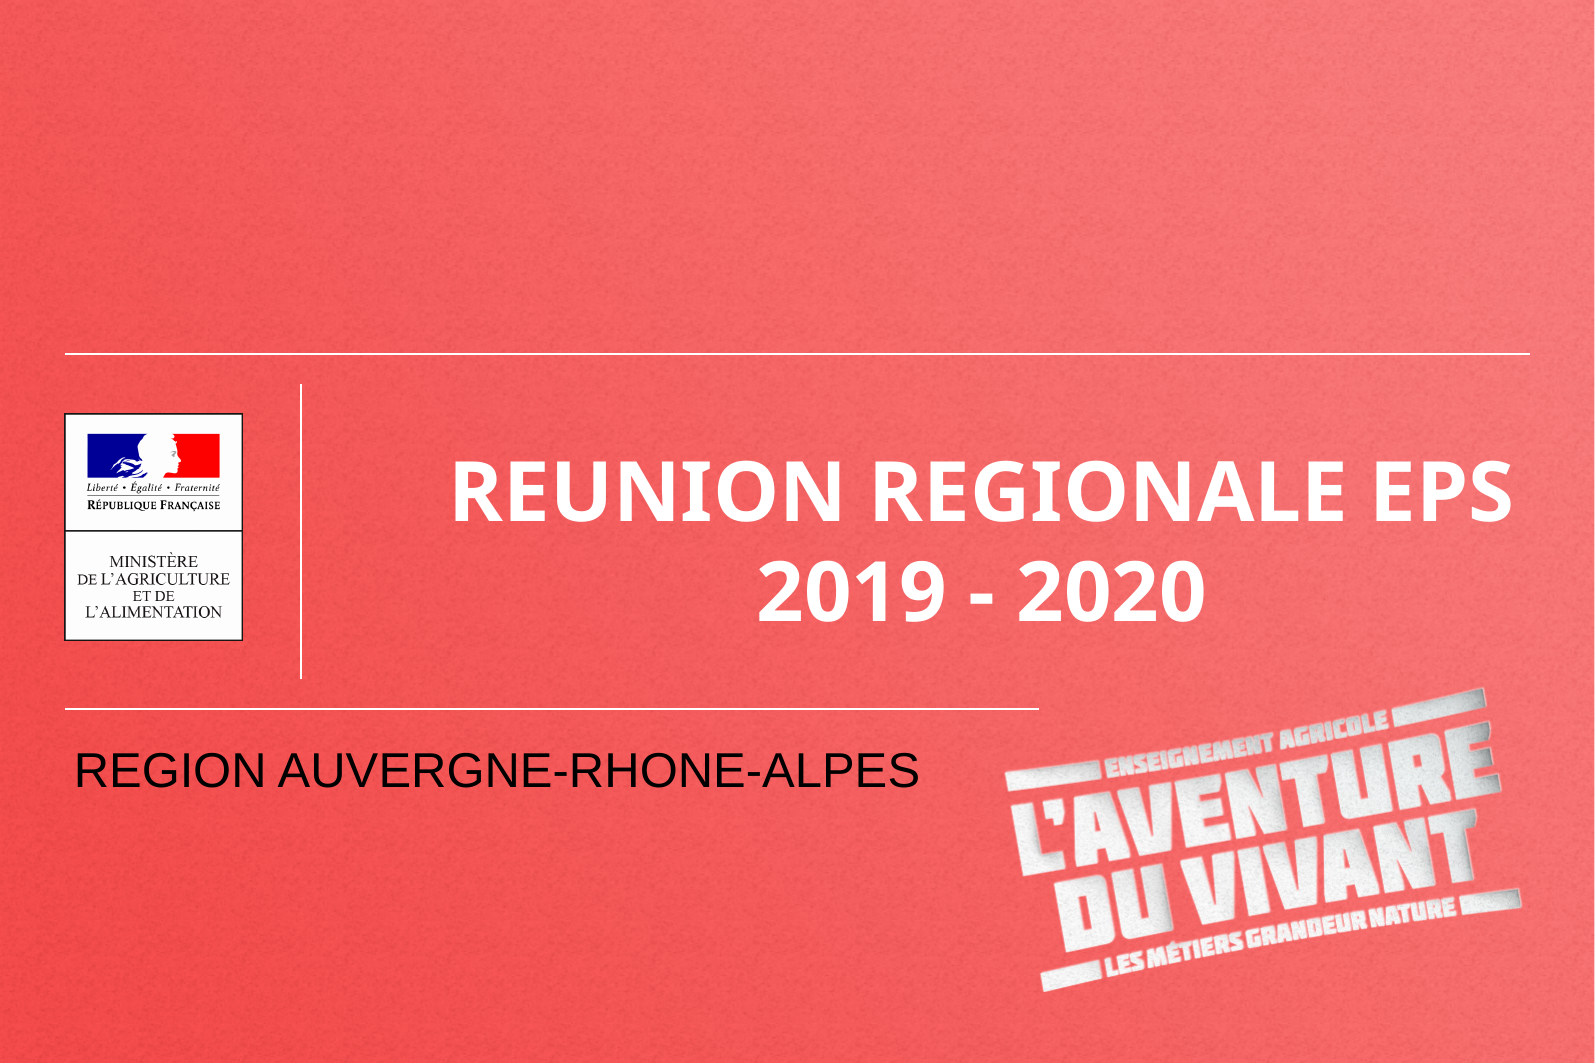

# REUNION REGIONALE EPS 2019 - 2020
REGION AUVERGNE-RHONE-ALPES